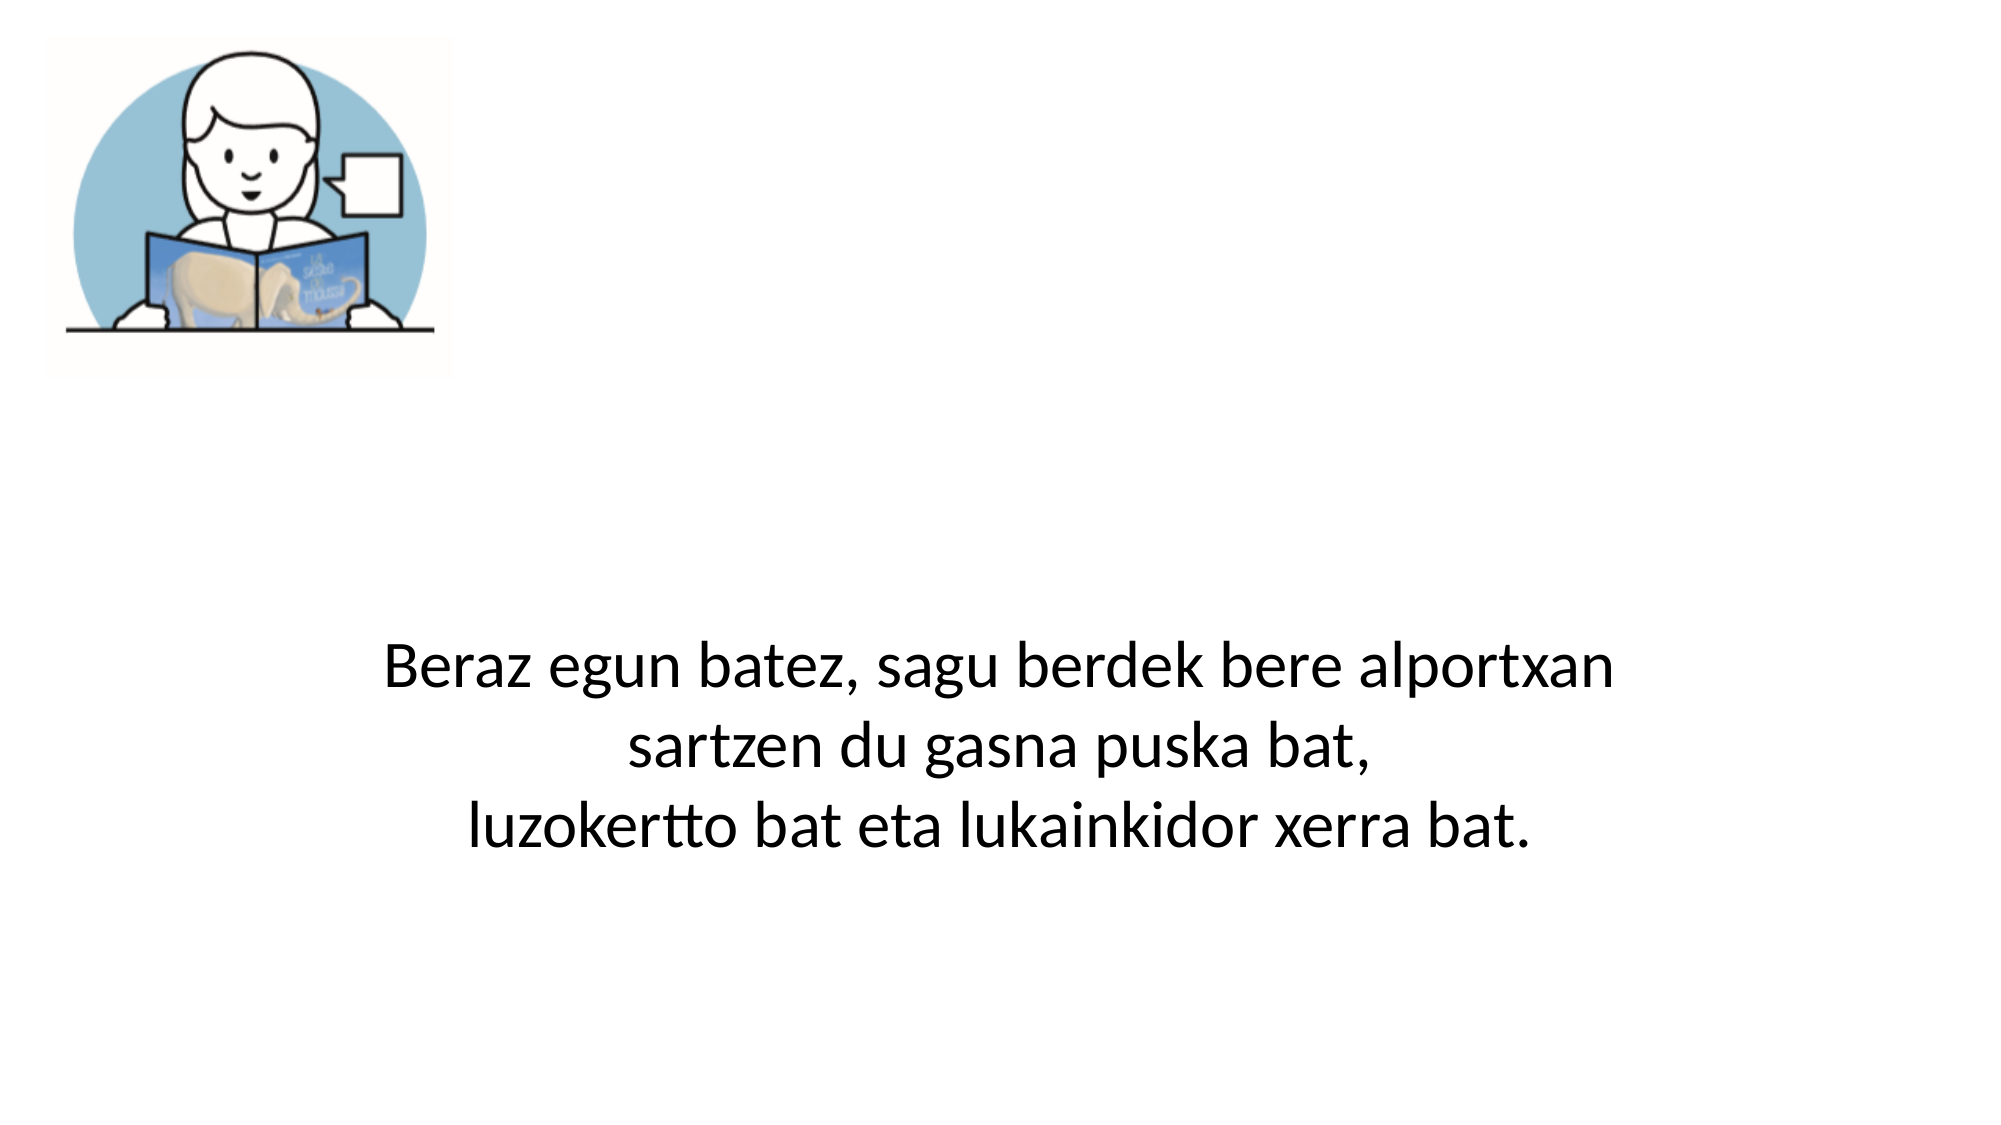

Beraz egun batez, sagu berdek bere alportxan
sartzen du gasna puska bat,
luzokertto bat eta lukainkidor xerra bat.